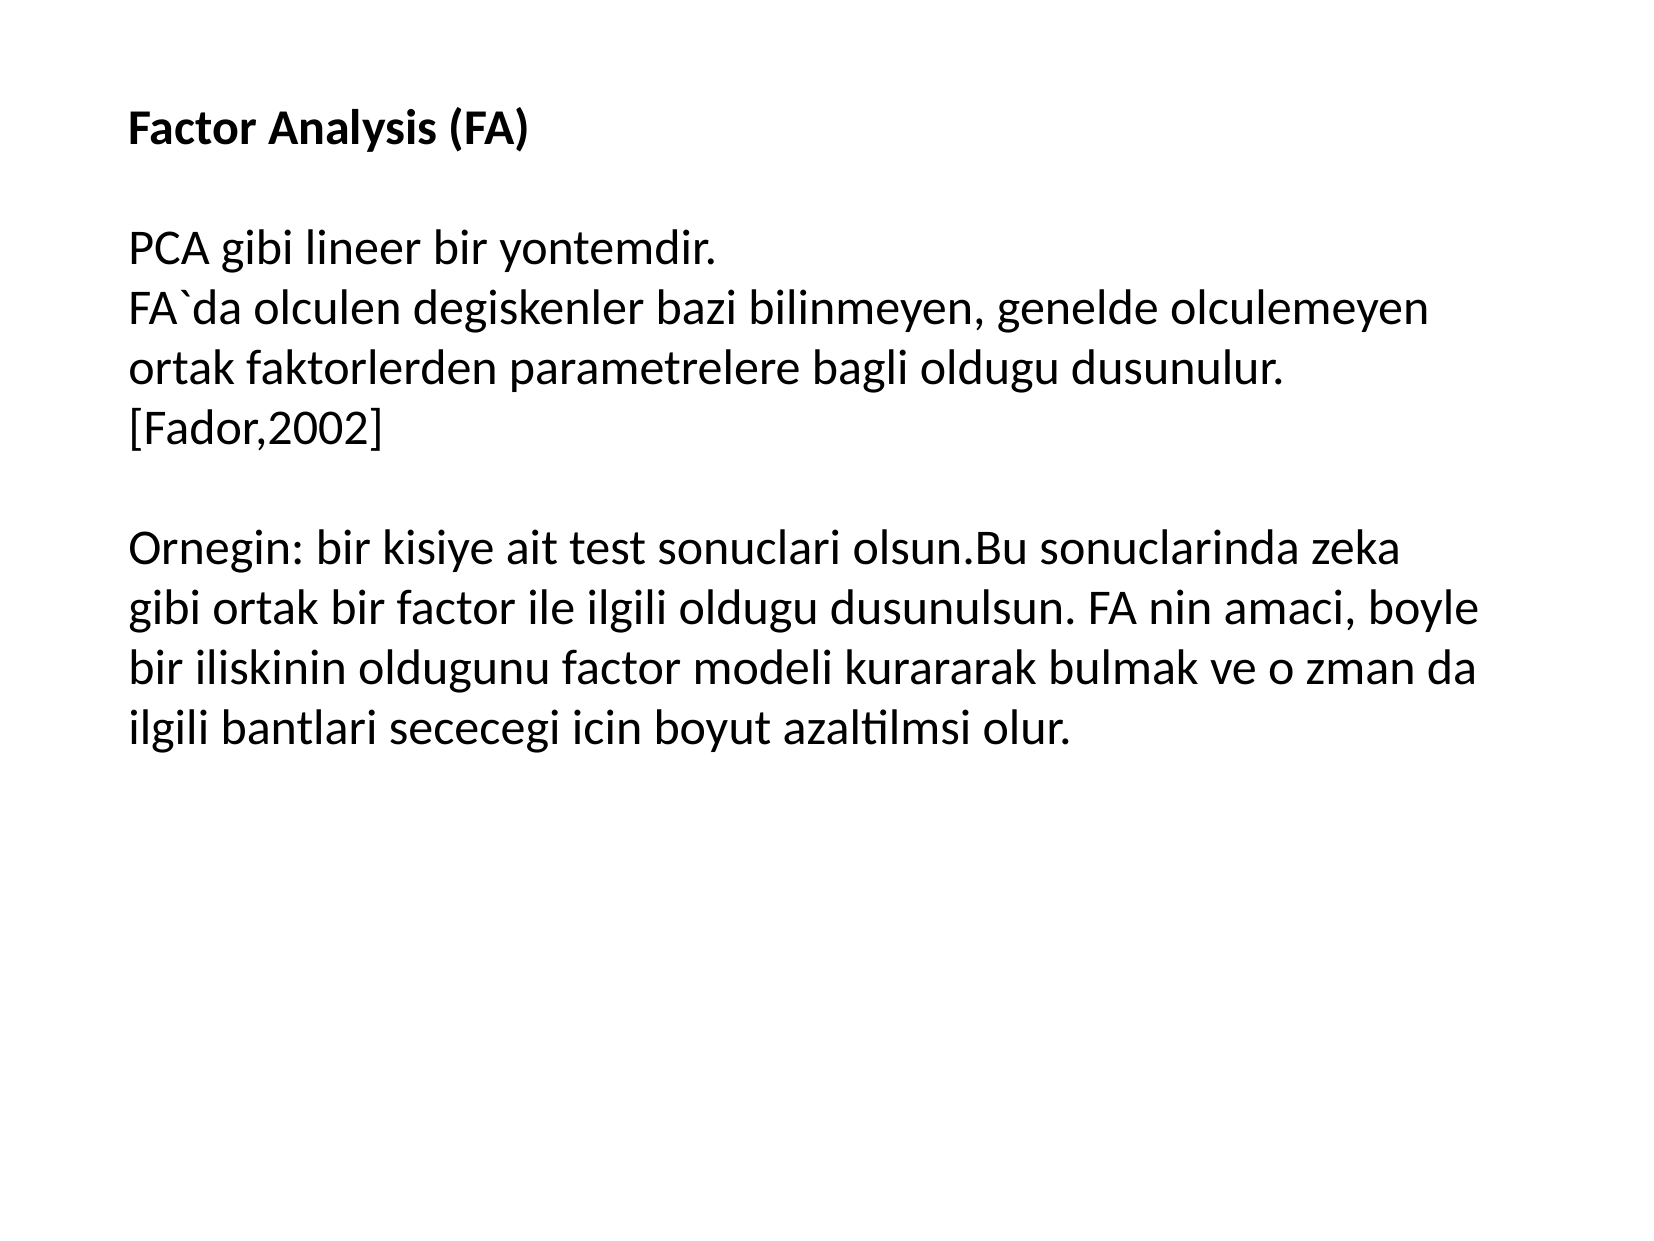

Factor Analysis (FA)
PCA gibi lineer bir yontemdir.
FA`da olculen degiskenler bazi bilinmeyen, genelde olculemeyen ortak faktorlerden parametrelere bagli oldugu dusunulur. [Fador,2002]
Ornegin: bir kisiye ait test sonuclari olsun.Bu sonuclarinda zeka gibi ortak bir factor ile ilgili oldugu dusunulsun. FA nin amaci, boyle bir iliskinin oldugunu factor modeli kurararak bulmak ve o zman da ilgili bantlari sececegi icin boyut azaltilmsi olur.